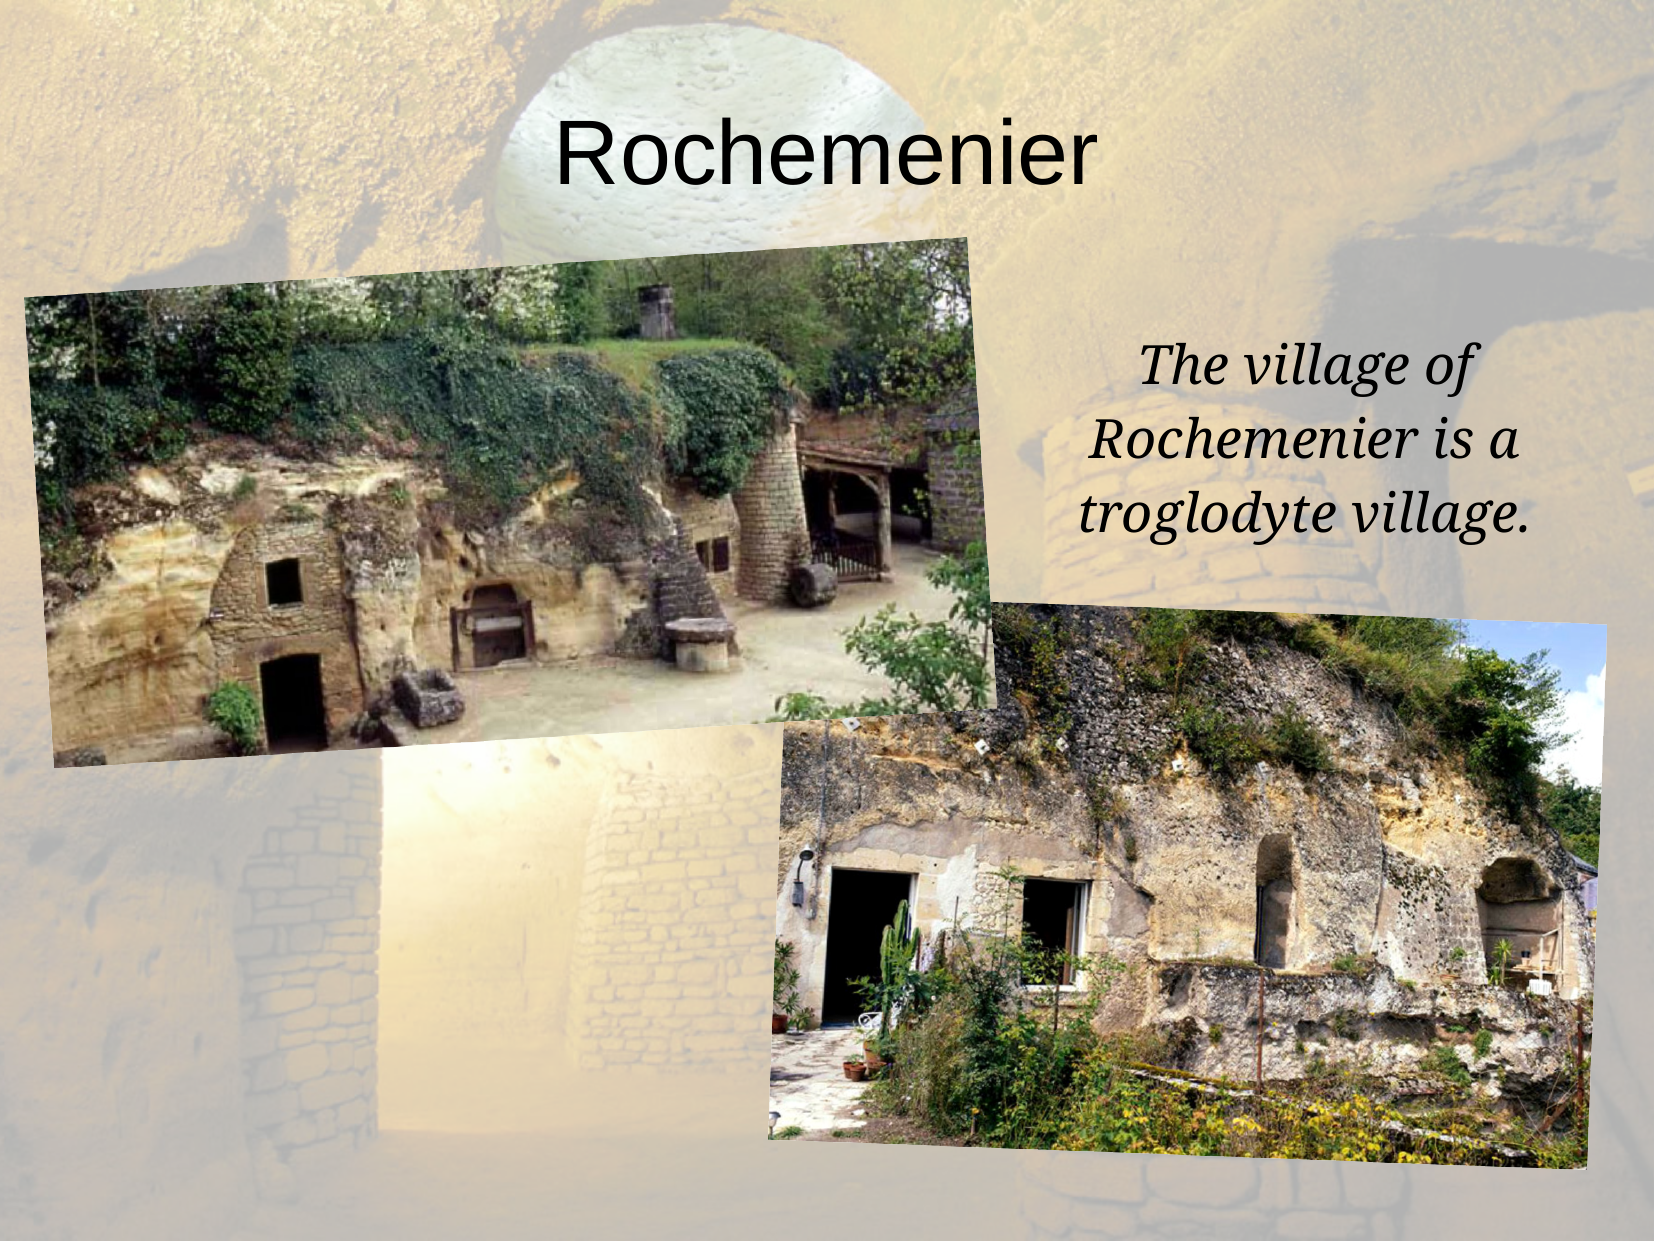

# Rochemenier
The village of Rochemenier is a troglodyte village.